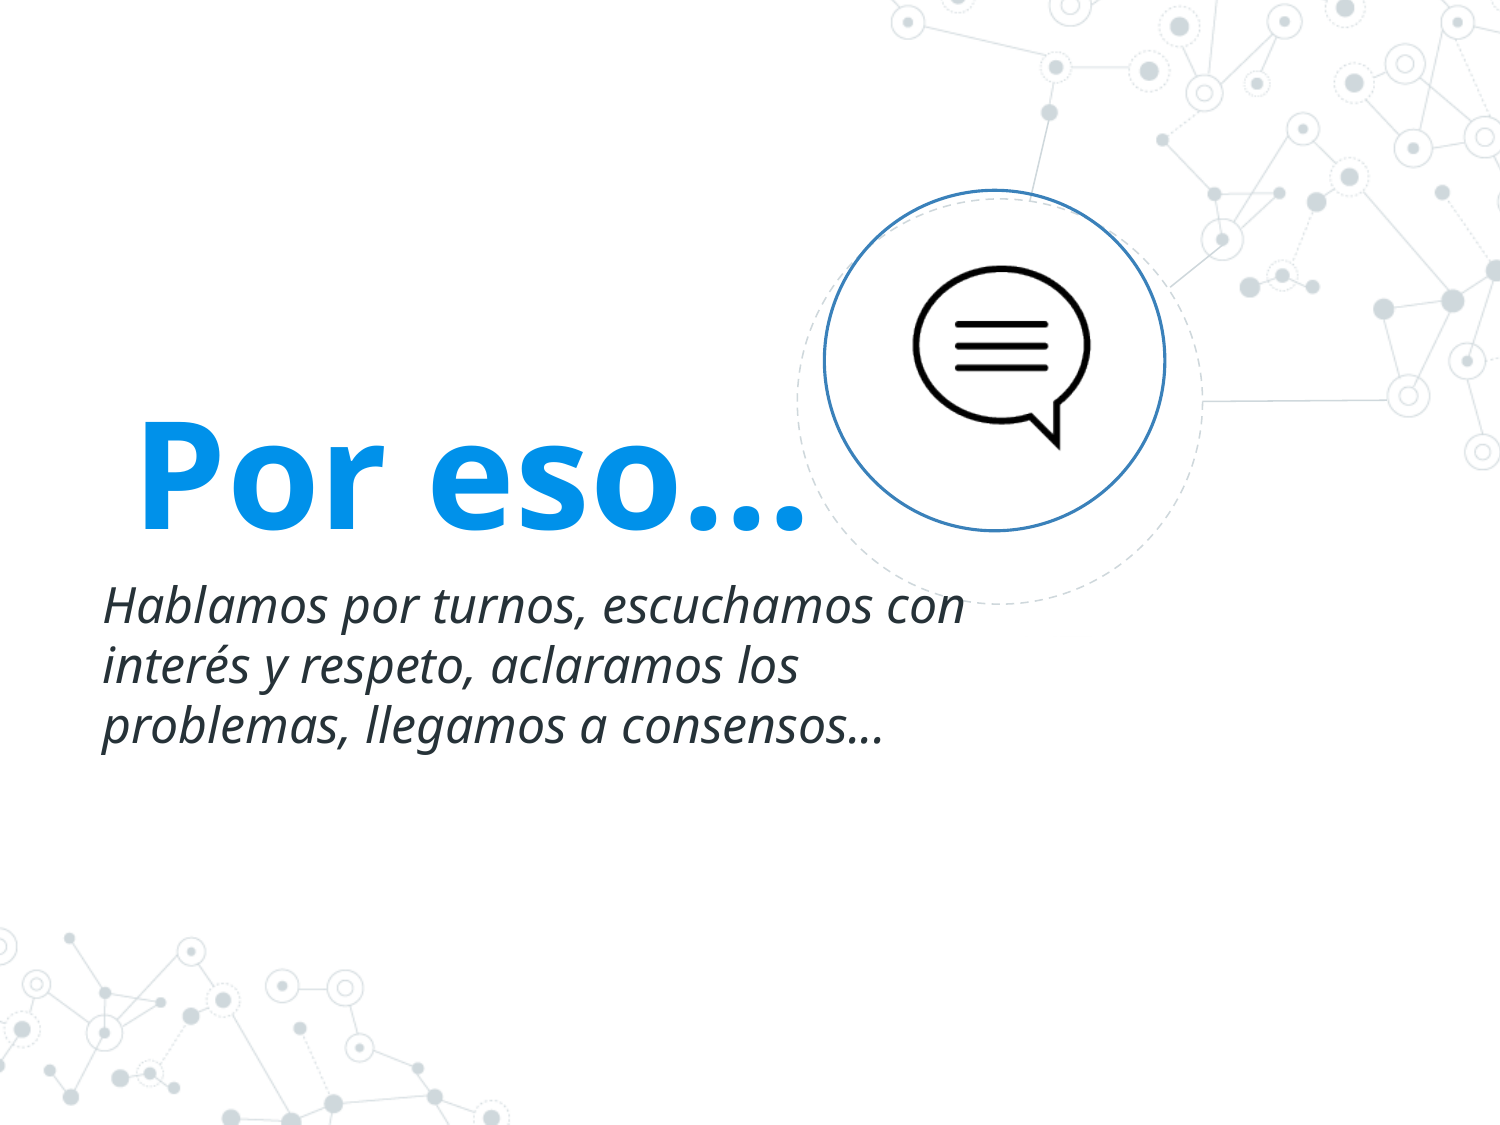

# Por eso...
Hablamos por turnos, escuchamos con interés y respeto, aclaramos los problemas, llegamos a consensos...